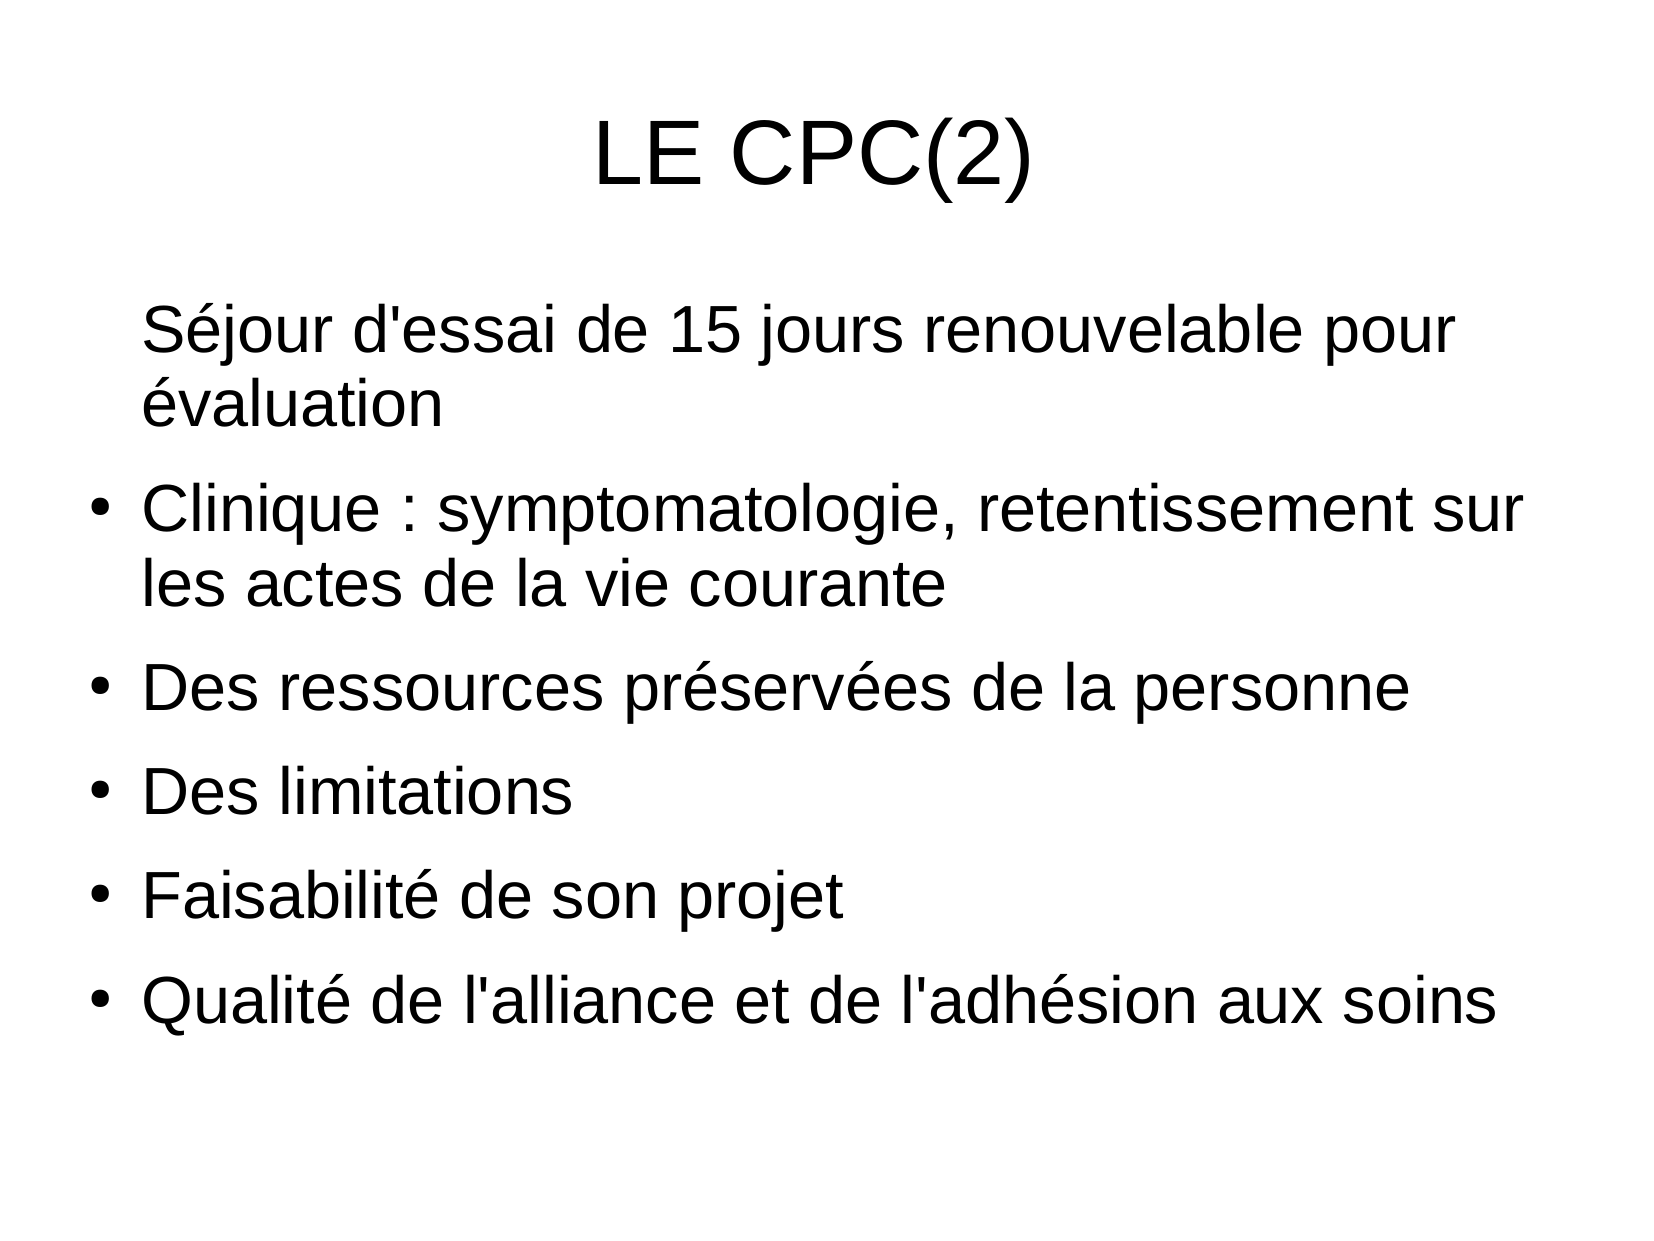

# LE CPC(2)
Séjour d'essai de 15 jours renouvelable pour évaluation
Clinique : symptomatologie, retentissement sur les actes de la vie courante
Des ressources préservées de la personne
Des limitations
Faisabilité de son projet
Qualité de l'alliance et de l'adhésion aux soins